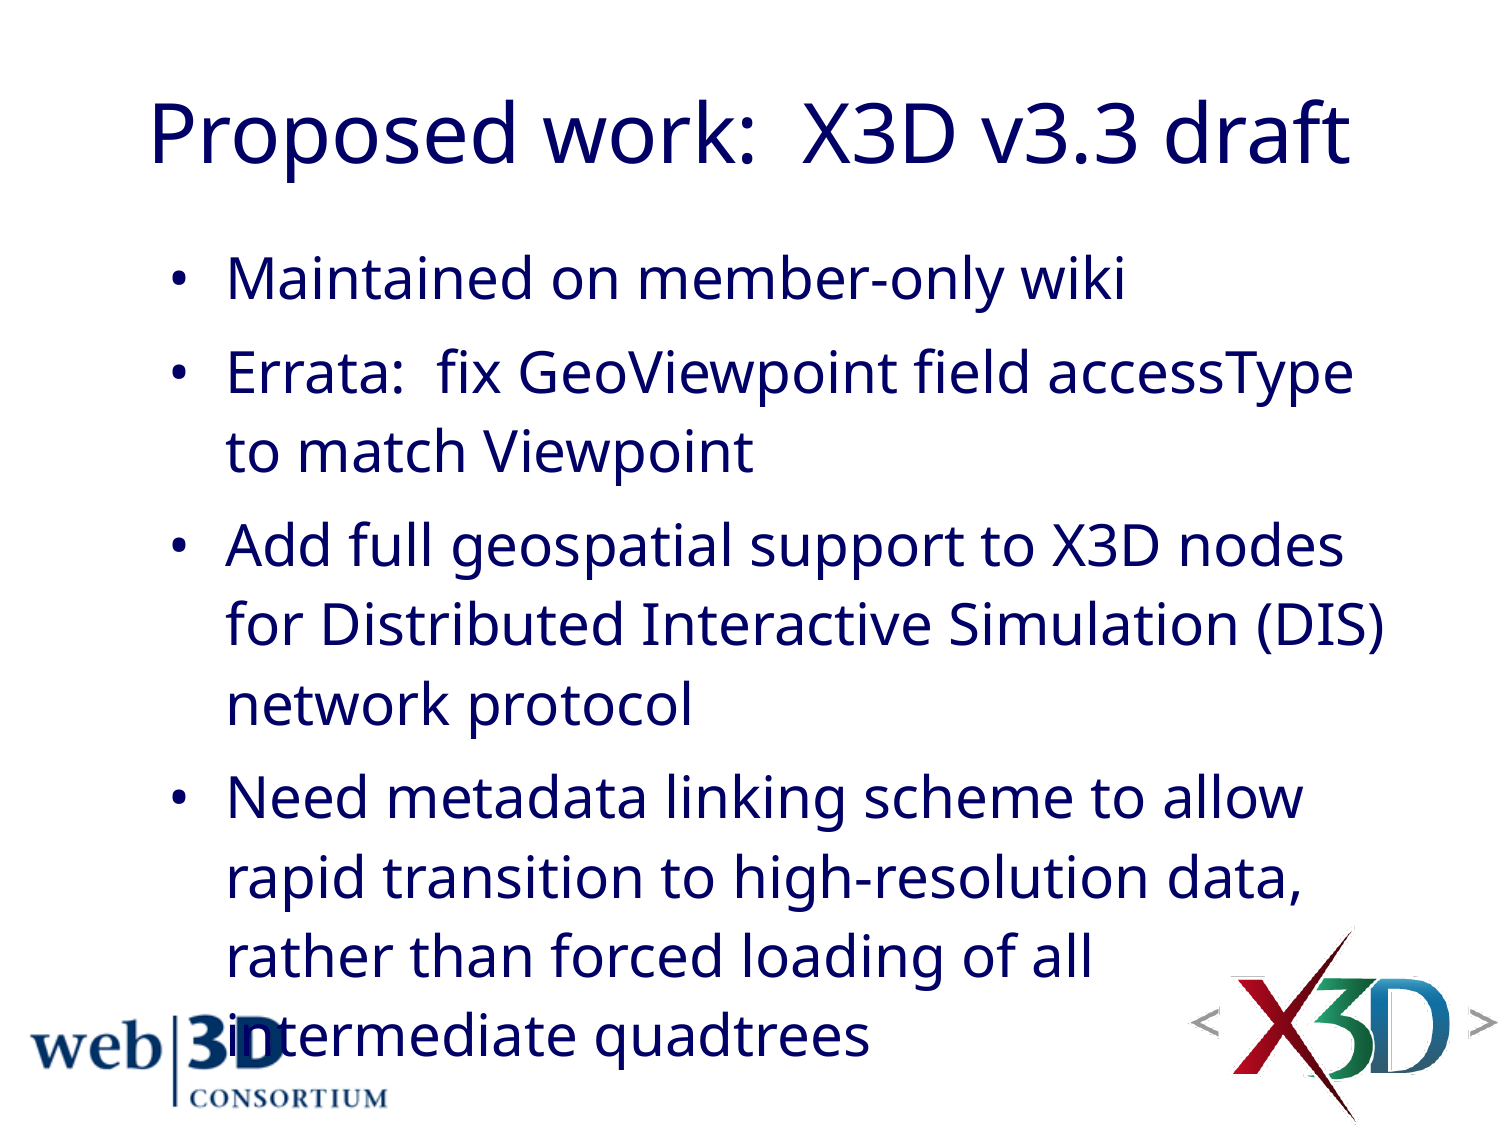

# Proposed work: X3D v3.3 draft
Maintained on member-only wiki
Errata: fix GeoViewpoint field accessType to match Viewpoint
Add full geospatial support to X3D nodes for Distributed Interactive Simulation (DIS) network protocol
Need metadata linking scheme to allow rapid transition to high-resolution data, rather than forced loading of all intermediate quadtrees